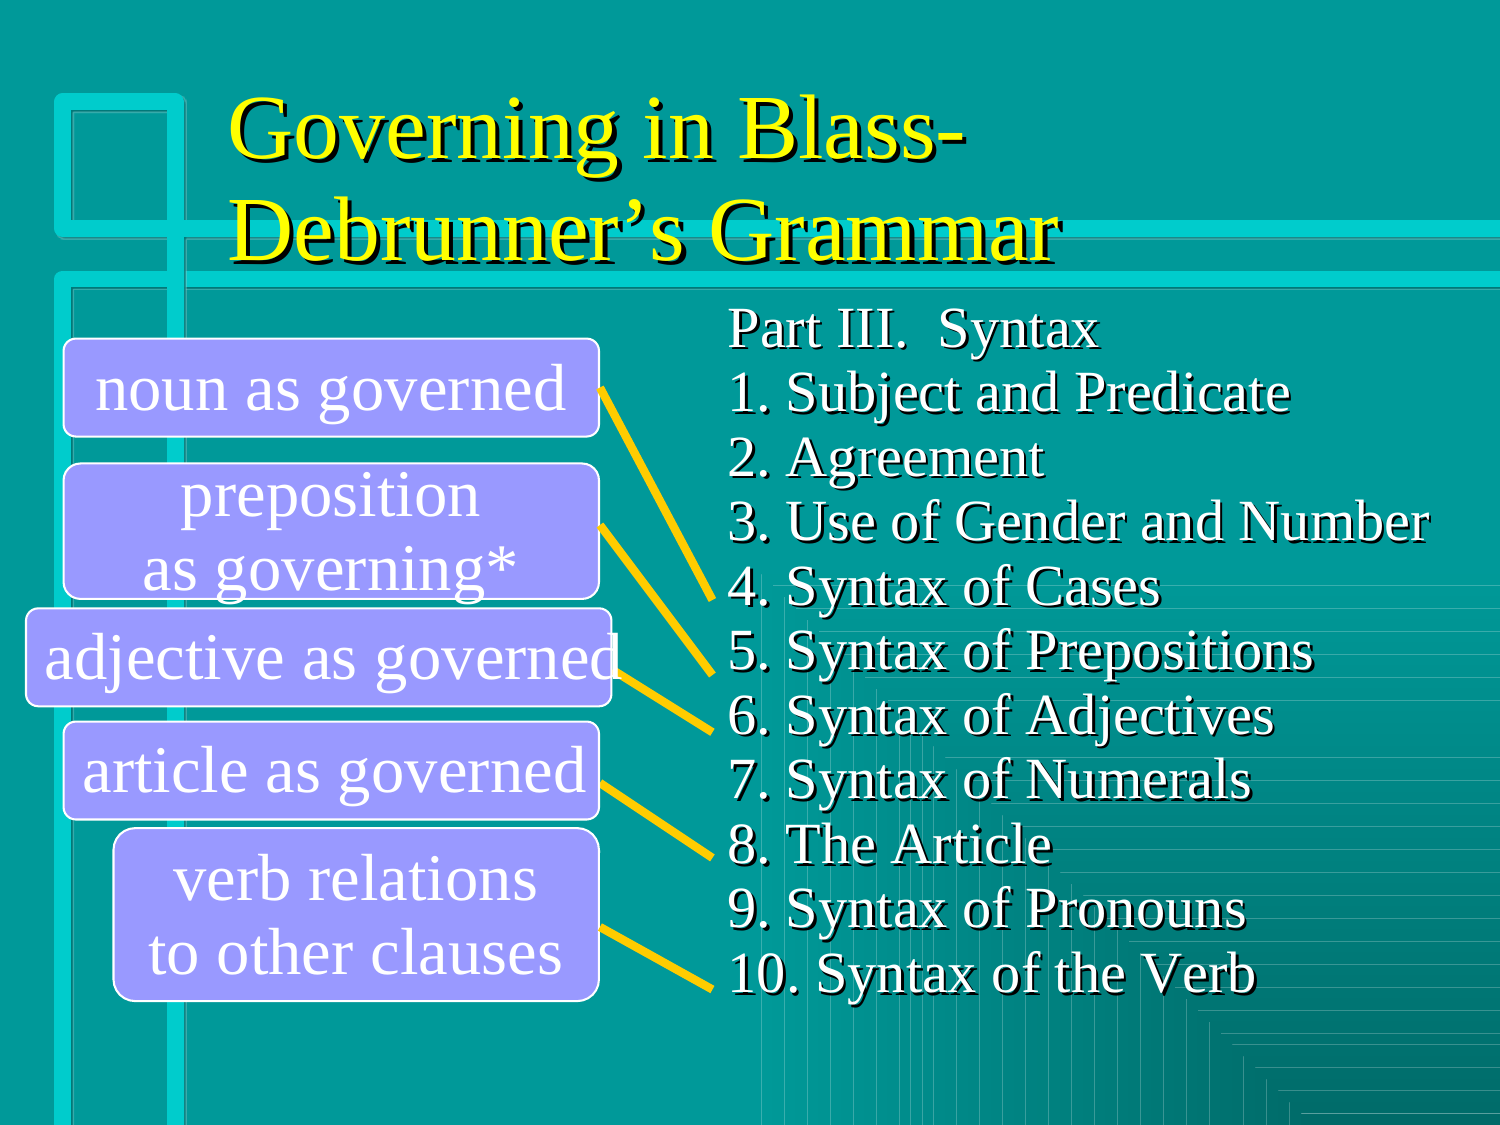

# Governing in Blass-Debrunner’s Grammar
Part III. Syntax
1. Subject and Predicate
2. Agreement
3. Use of Gender and Number
4. Syntax of Cases
5. Syntax of Prepositions
6. Syntax of Adjectives
7. Syntax of Numerals
8. The Article
9. Syntax of Pronouns
10. Syntax of the Verb
noun as governed
preposition
as governing*
adjective as governed
article as governed
verb relations
to other clauses